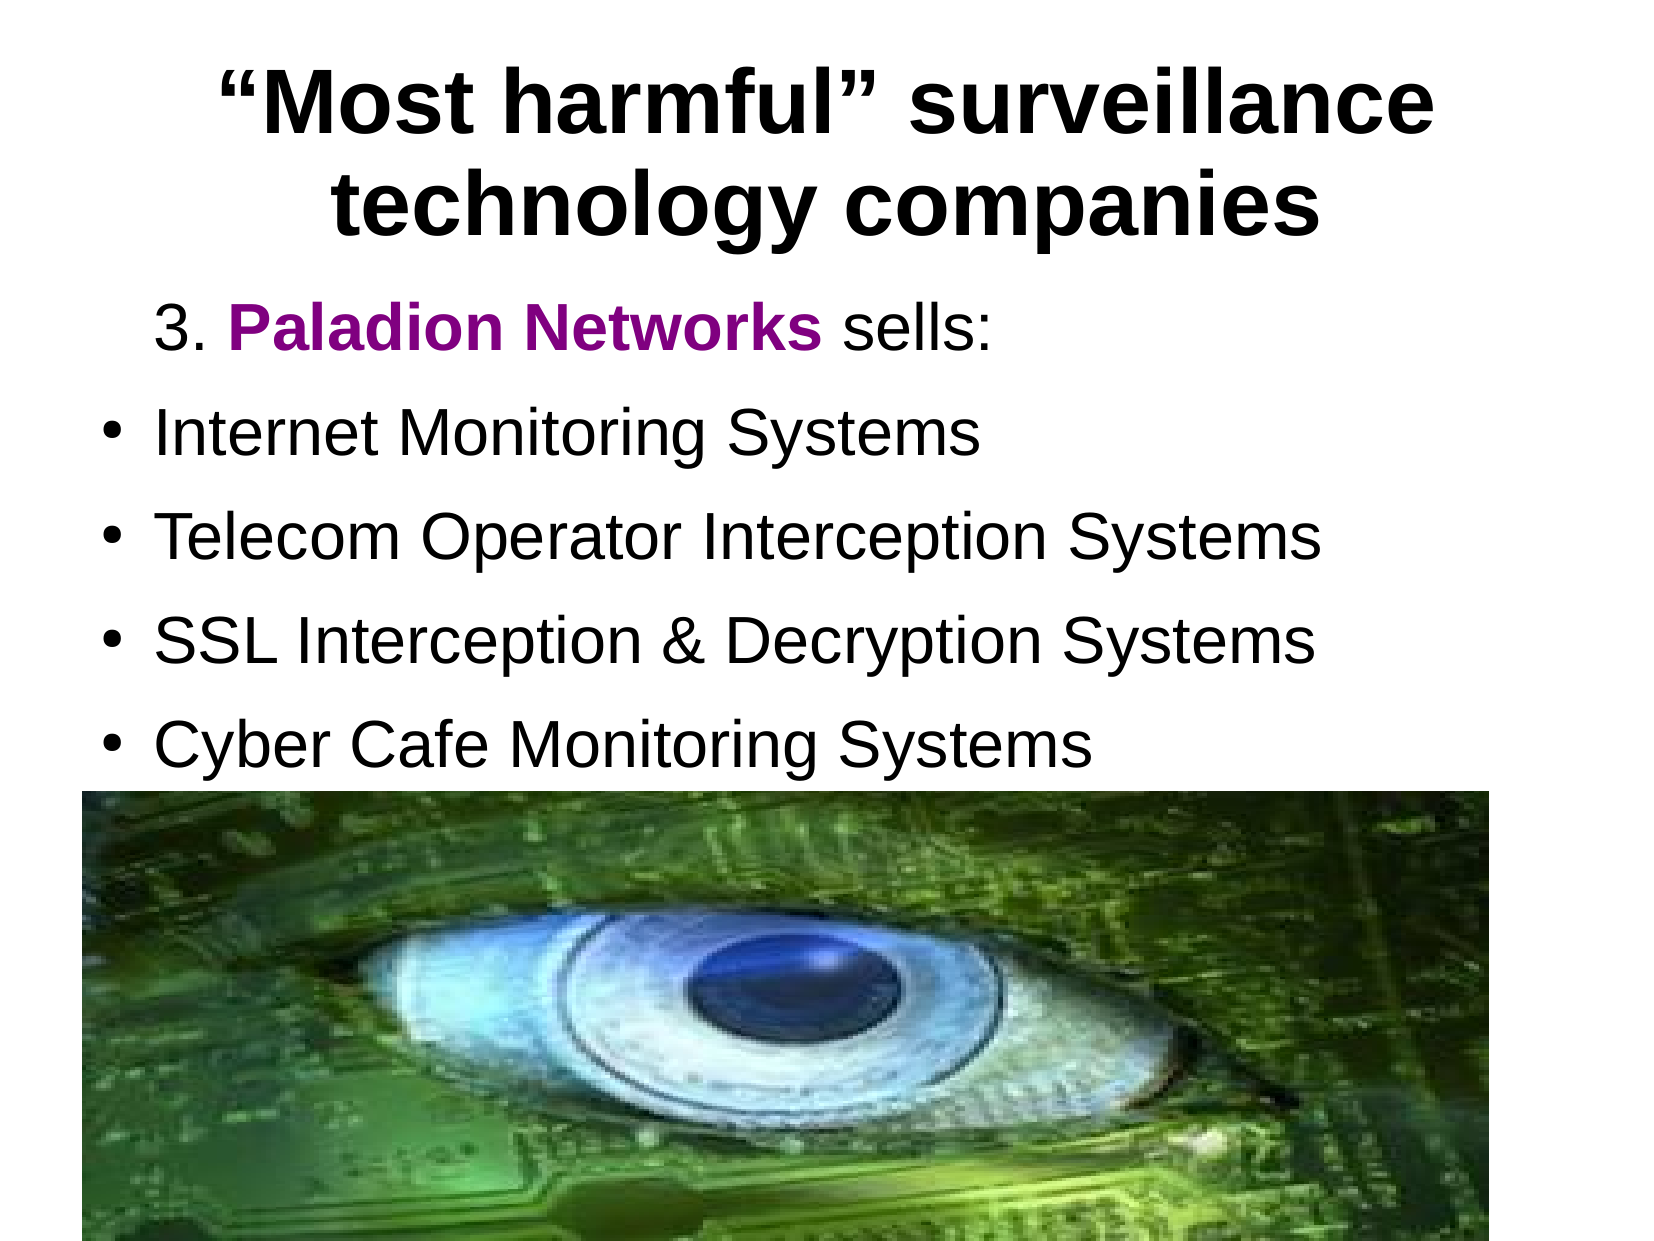

# “Most harmful” surveillance technology companies
3. Paladion Networks sells:
Internet Monitoring Systems
Telecom Operator Interception Systems
SSL Interception & Decryption Systems
Cyber Cafe Monitoring Systems